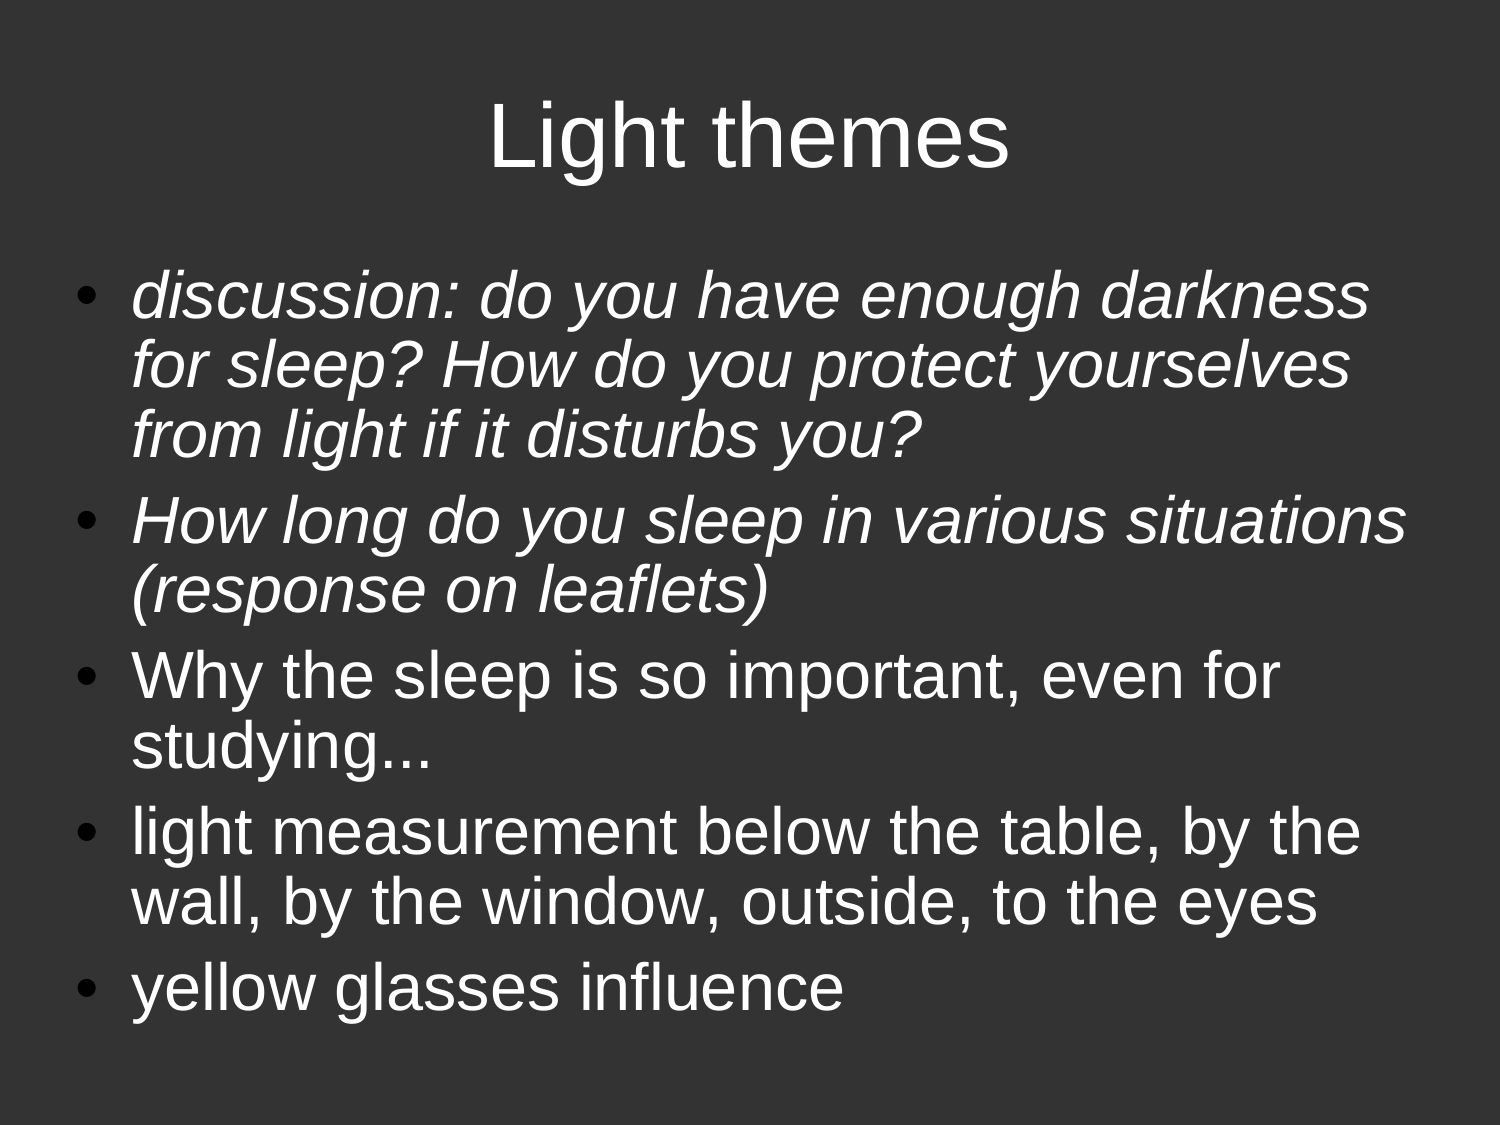

# Light themes
discussion: do you have enough darkness for sleep? How do you protect yourselves from light if it disturbs you?
How long do you sleep in various situations (response on leaflets)
Why the sleep is so important, even for studying...
light measurement below the table, by the wall, by the window, outside, to the eyes
yellow glasses influence